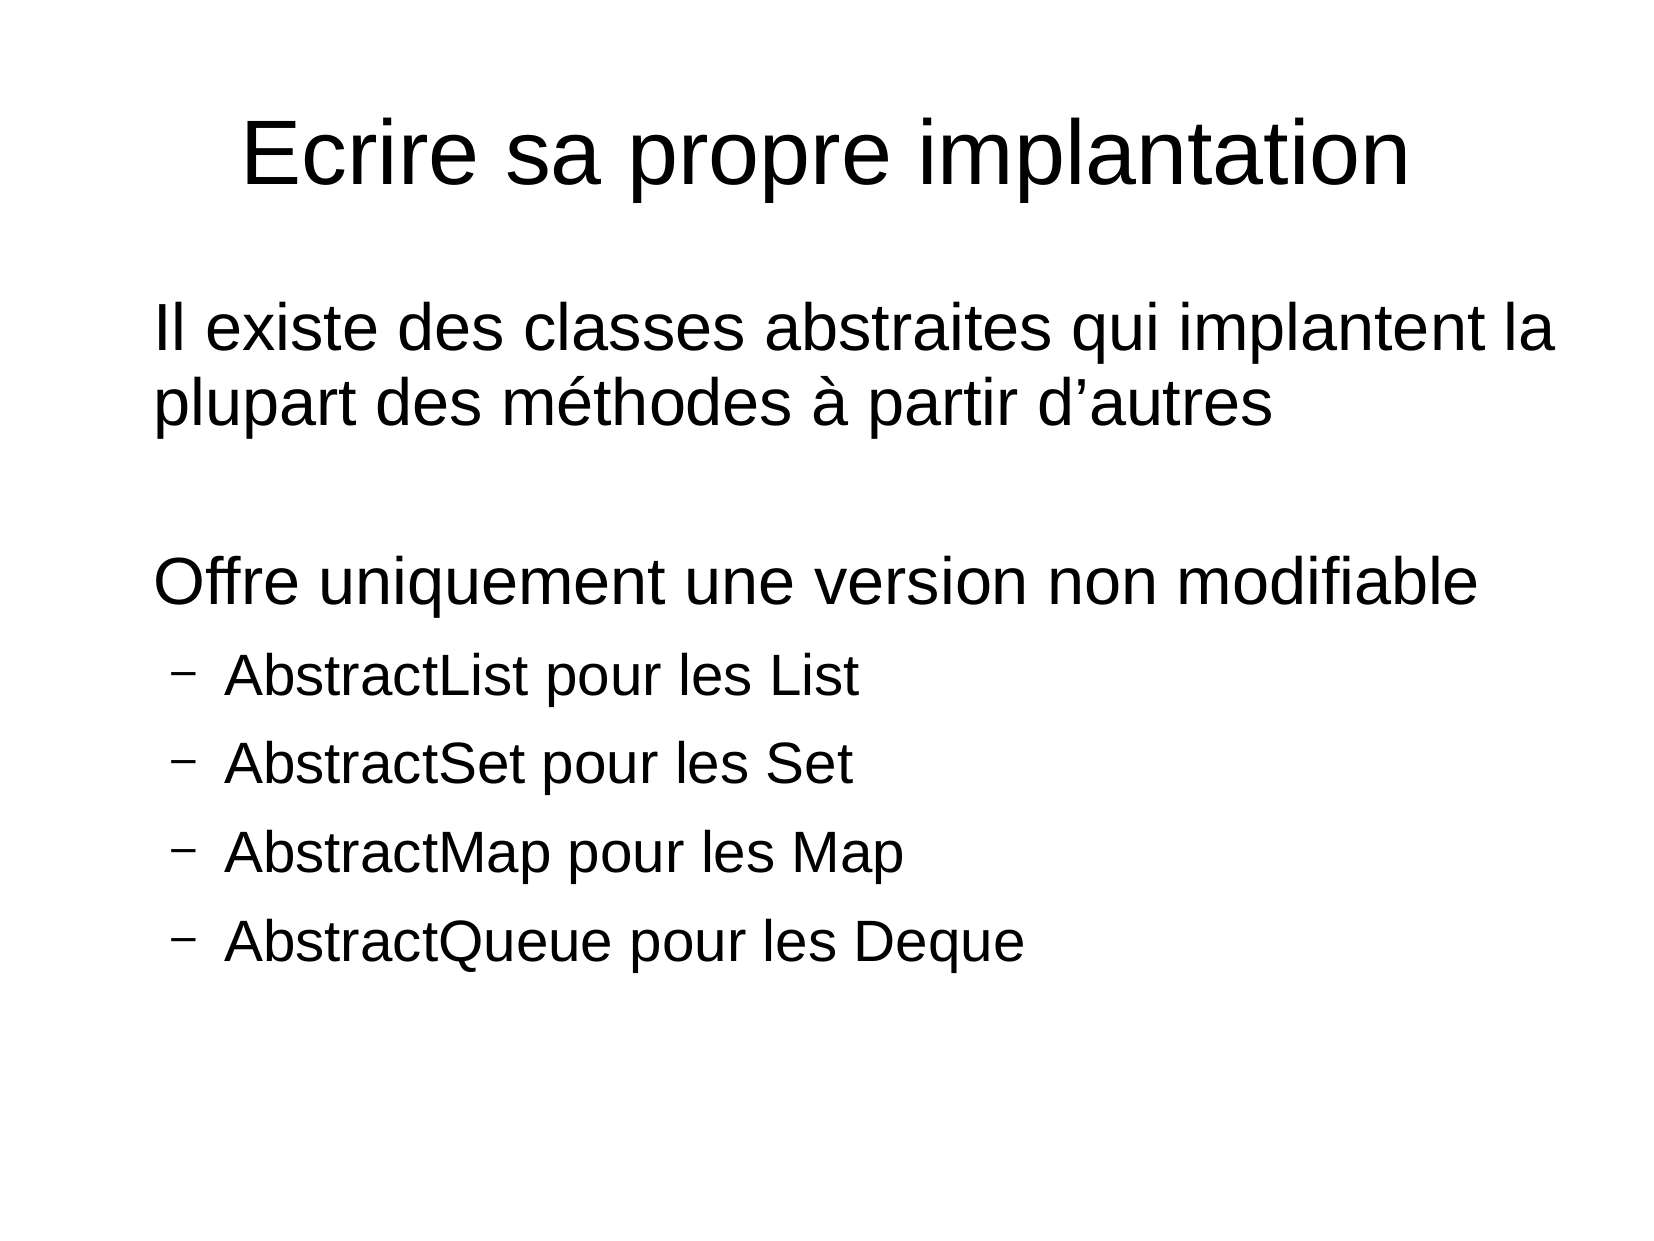

# Ecrire sa propre implantation
Il existe des classes abstraites qui implantent la plupart des méthodes à partir d’autres
Offre uniquement une version non modifiable
AbstractList pour les List
AbstractSet pour les Set
AbstractMap pour les Map
AbstractQueue pour les Deque